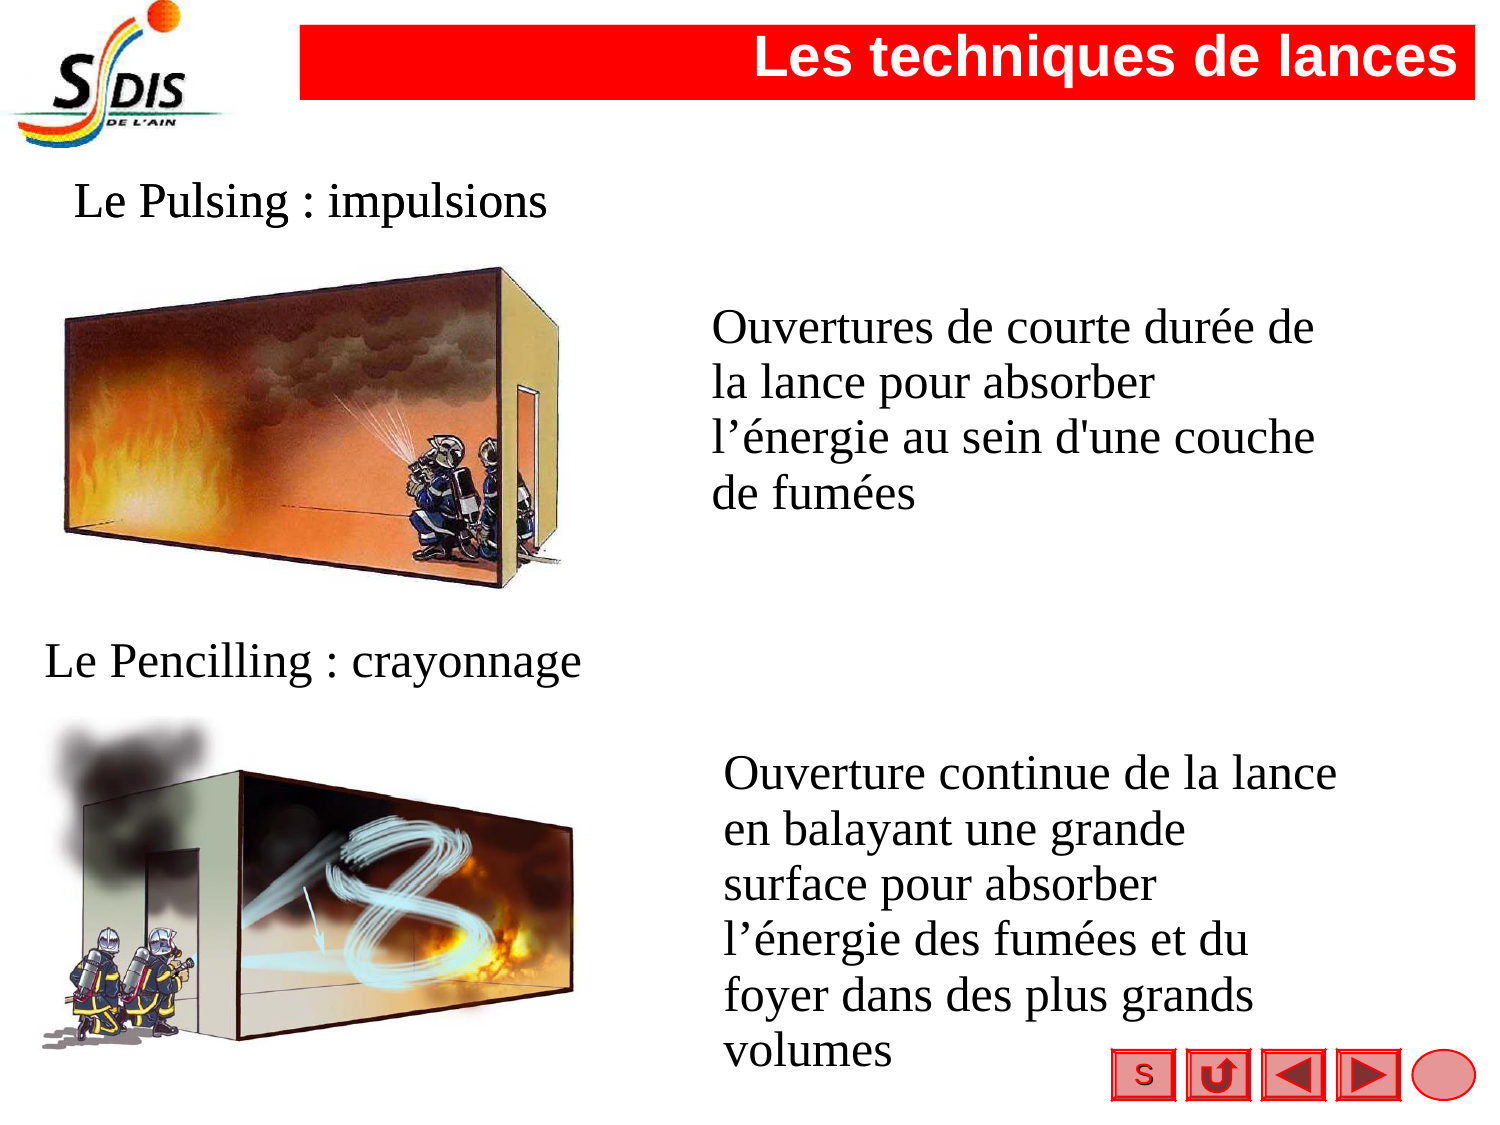

Les techniques de lances
Le Pulsing : impulsions
Le Pulsing : impulsions
Ouvertures de courte durée de la lance pour absorber l’énergie au sein d'une couche de fumées
Le Pencilling : crayonnage
Ouverture continue de la lance en balayant une grande surface pour absorber l’énergie des fumées et du foyer dans des plus grands volumes